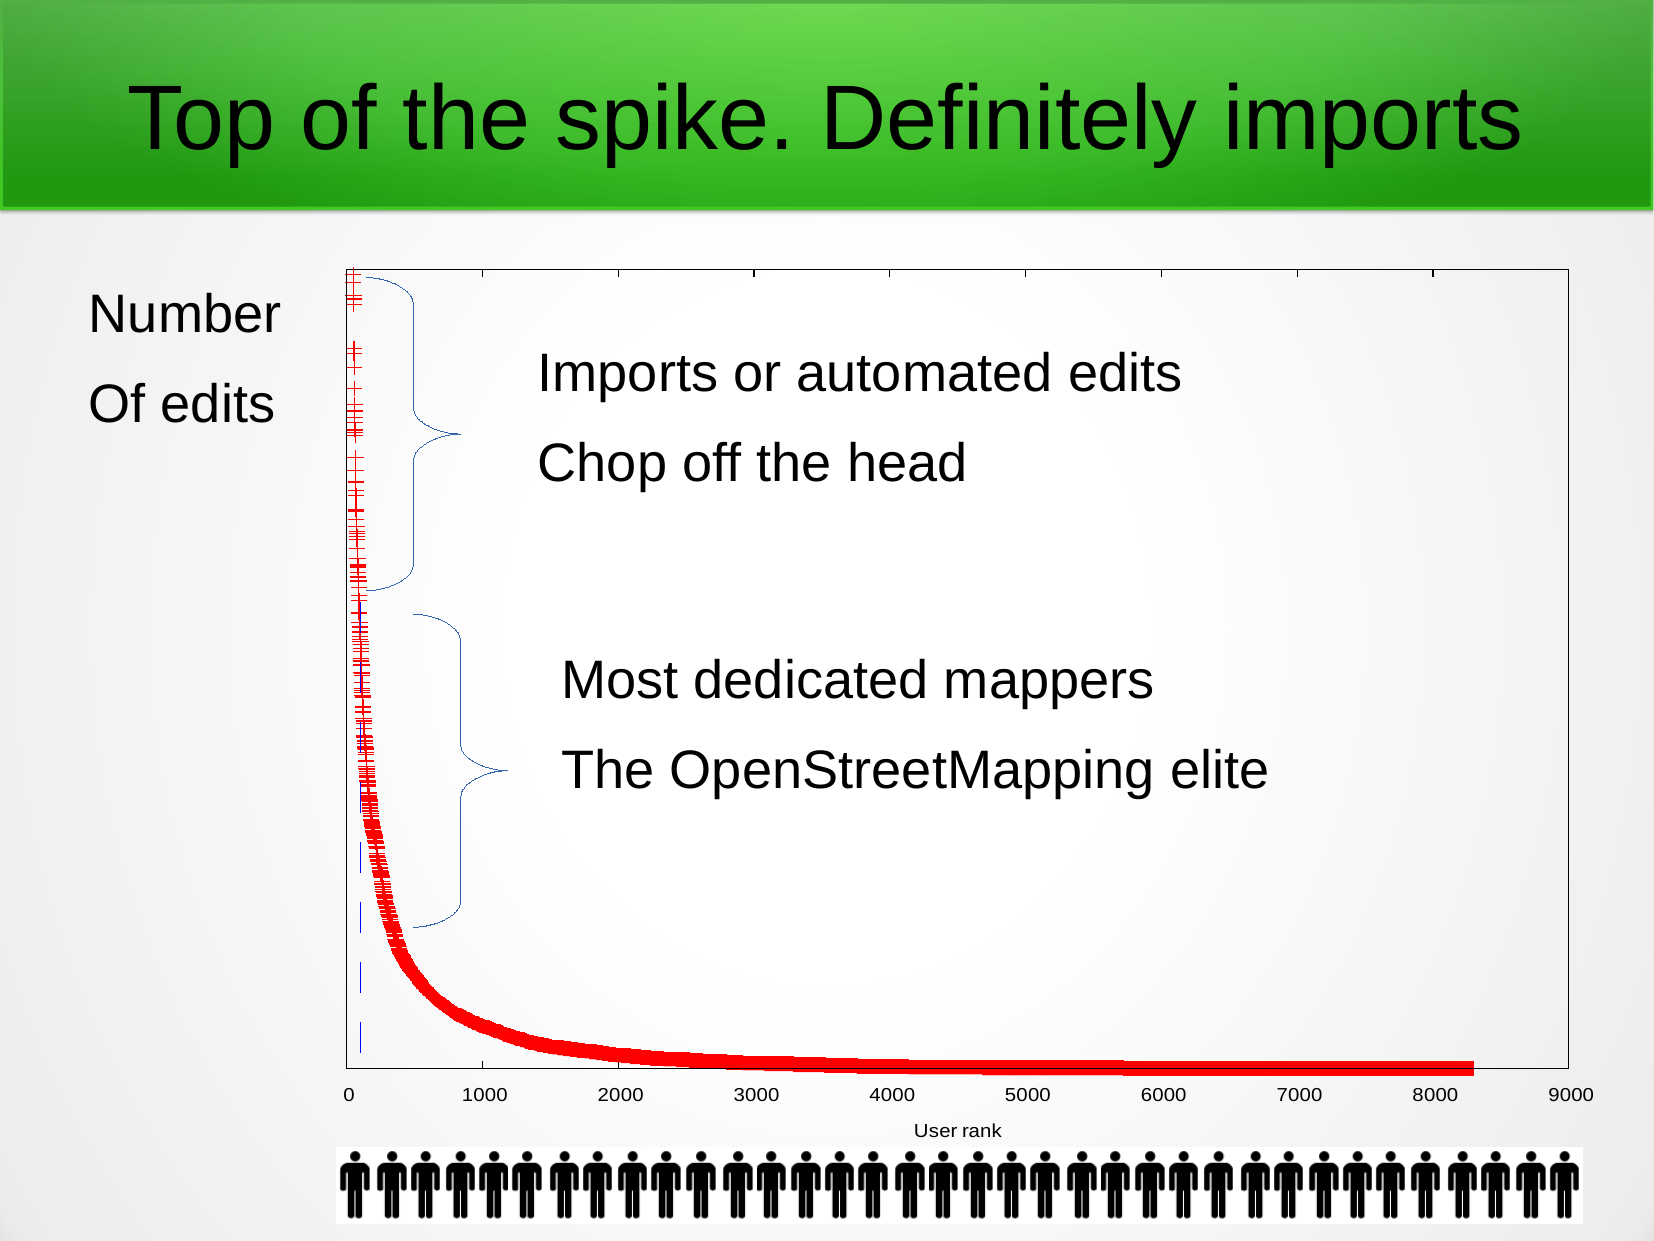

# Top of the spike. Definitely imports
Number
Of edits
Imports or automated edits
Chop off the head
Most dedicated mappers
The OpenStreetMapping elite